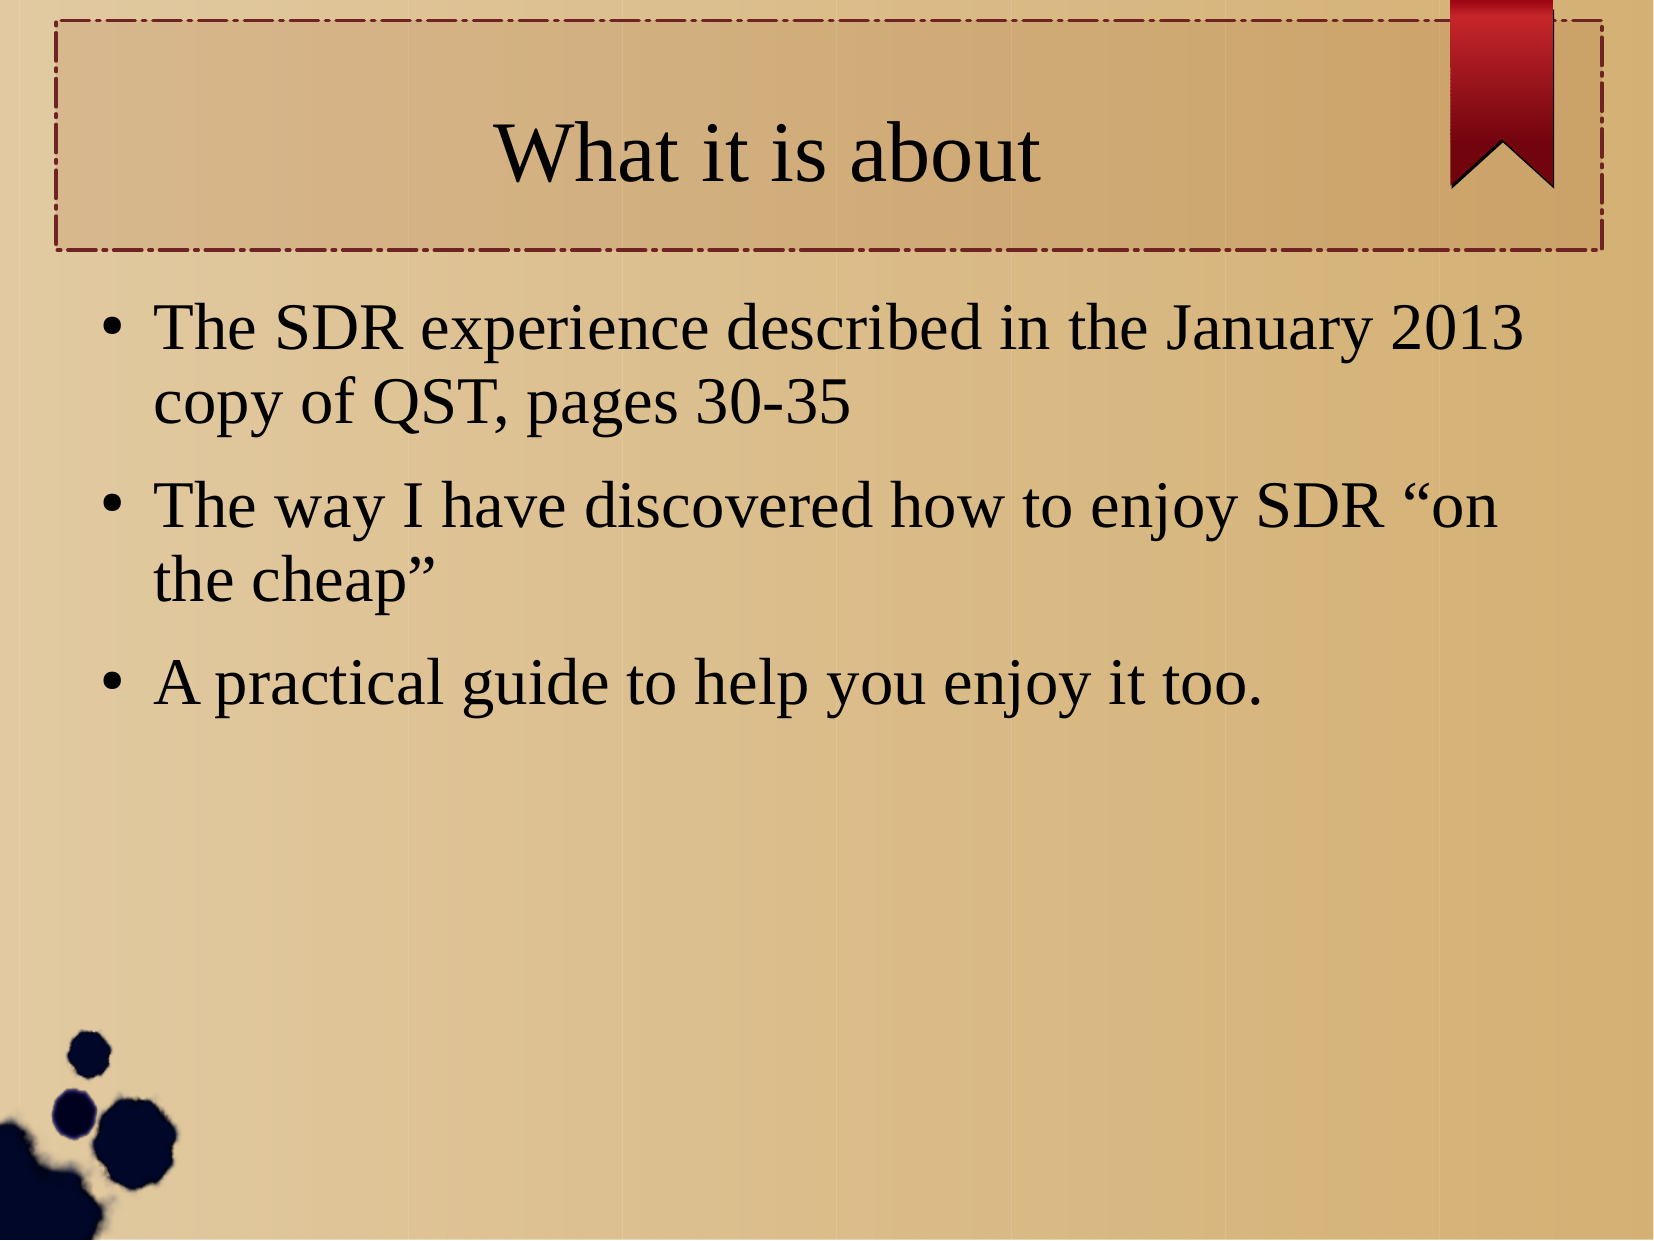

# What it is about
The SDR experience described in the January 2013 copy of QST, pages 30-35
The way I have discovered how to enjoy SDR “on the cheap”
A practical guide to help you enjoy it too.